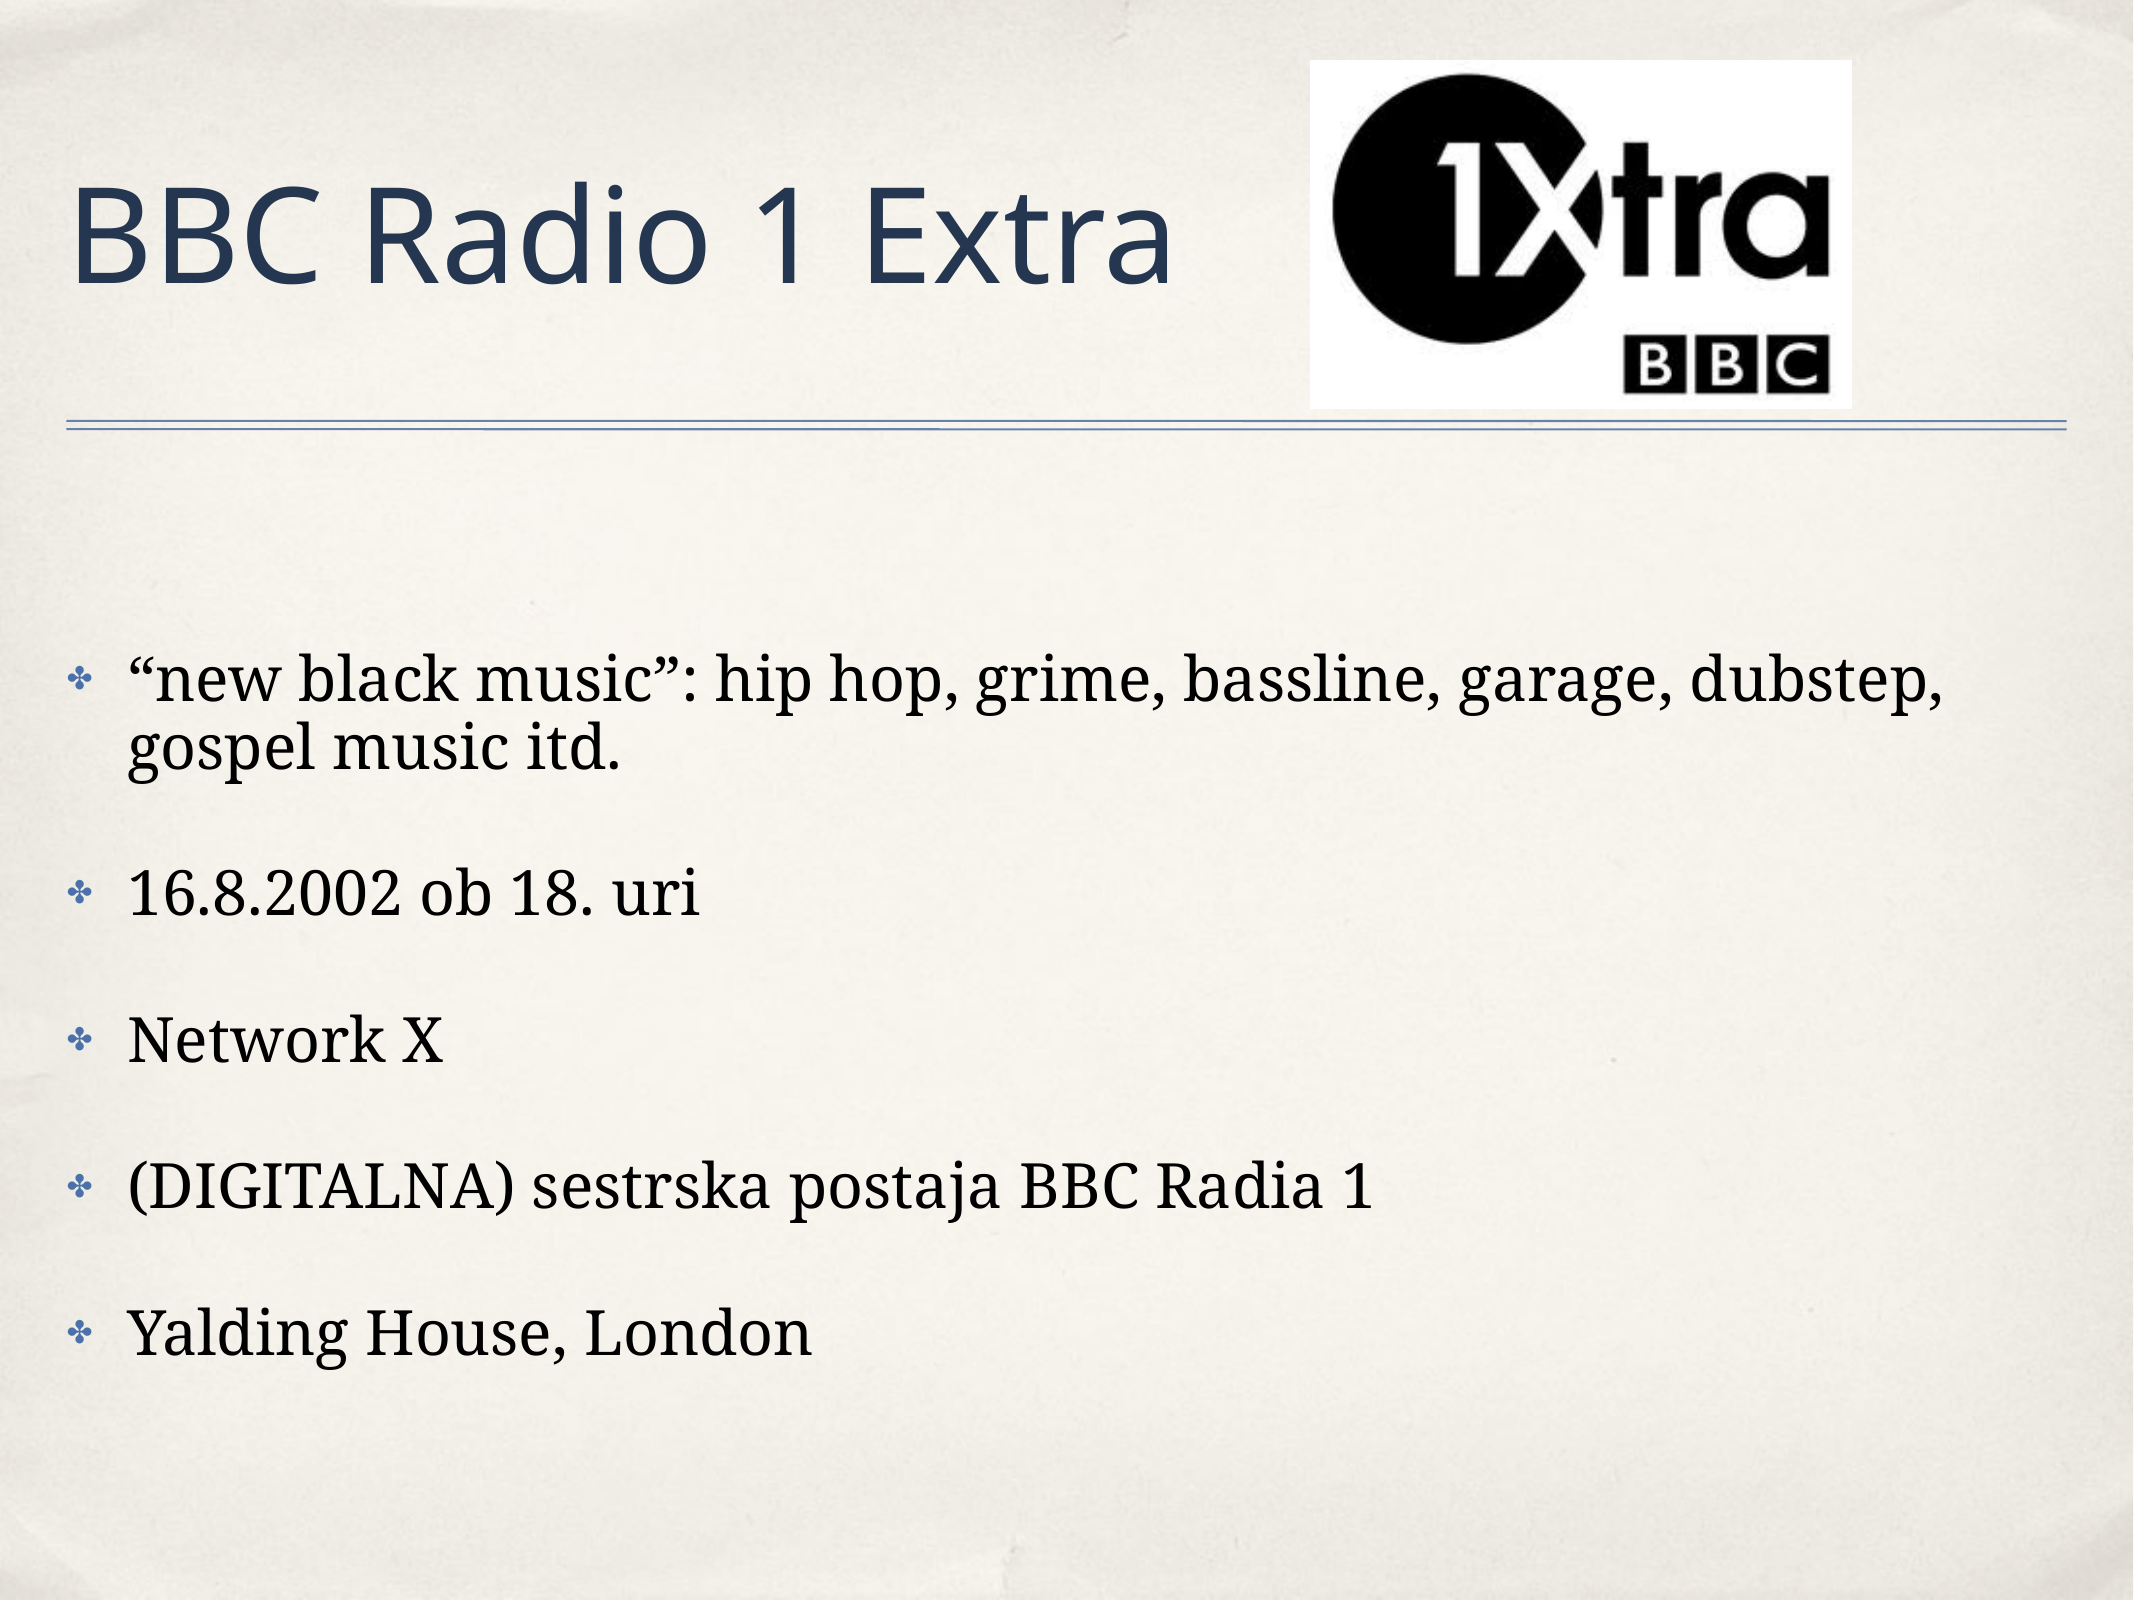

# BBC Radio 1 Extra
“new black music”: hip hop, grime, bassline, garage, dubstep, gospel music itd.
16.8.2002 ob 18. uri
Network X
(DIGITALNA) sestrska postaja BBC Radia 1
Yalding House, London